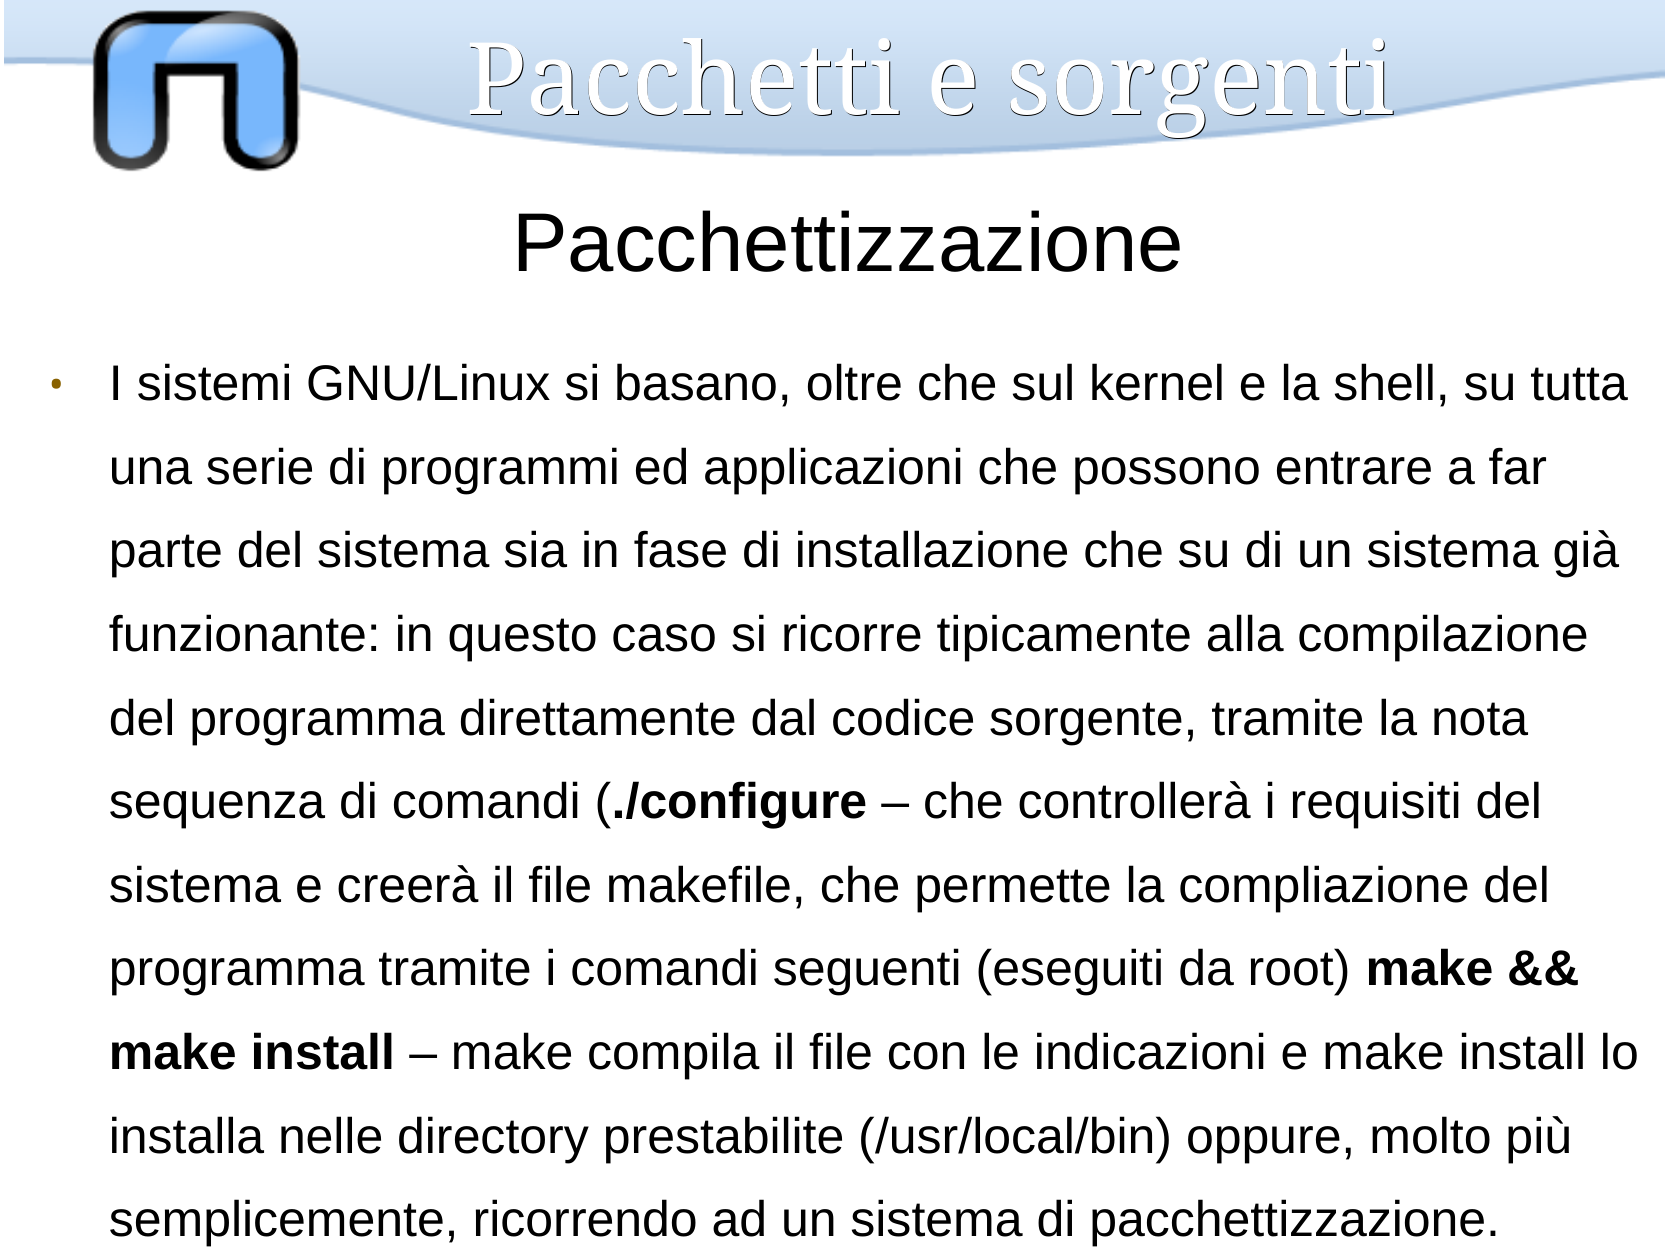

Pacchetti e sorgenti
# Pacchettizzazione
I sistemi GNU/Linux si basano, oltre che sul kernel e la shell, su tutta una serie di programmi ed applicazioni che possono entrare a far parte del sistema sia in fase di installazione che su di un sistema già funzionante: in questo caso si ricorre tipicamente alla compilazione del programma direttamente dal codice sorgente, tramite la nota sequenza di comandi (./configure – che controllerà i requisiti del sistema e creerà il file makefile, che permette la compliazione del programma tramite i comandi seguenti (eseguiti da root) make && make install – make compila il file con le indicazioni e make install lo installa nelle directory prestabilite (/usr/local/bin) oppure, molto più semplicemente, ricorrendo ad un sistema di pacchettizzazione.